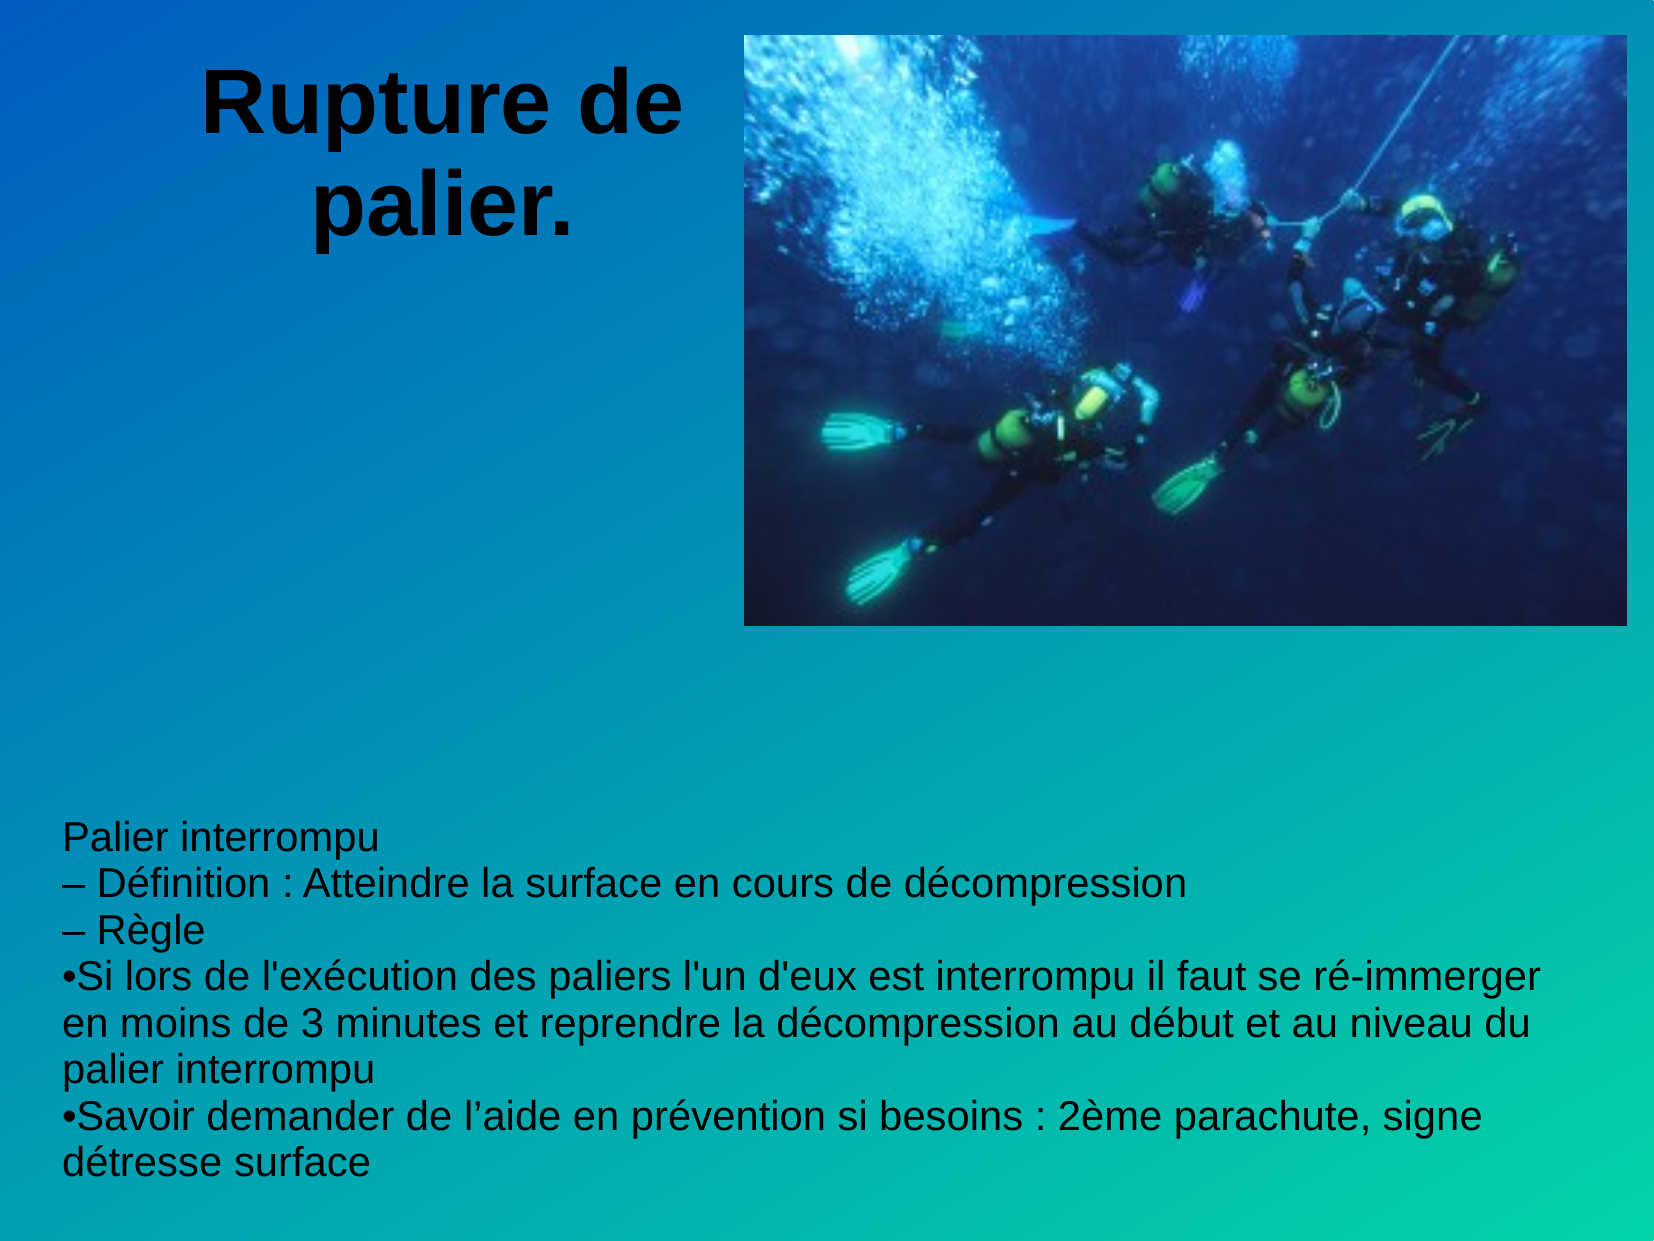

# Rupture de palier.
Palier interrompu
– Définition : Atteindre la surface en cours de décompression
– Règle
•Si lors de l'exécution des paliers l'un d'eux est interrompu il faut se ré-immerger en moins de 3 minutes et reprendre la décompression au début et au niveau du palier interrompu
•Savoir demander de l’aide en prévention si besoins : 2ème parachute, signe détresse surface